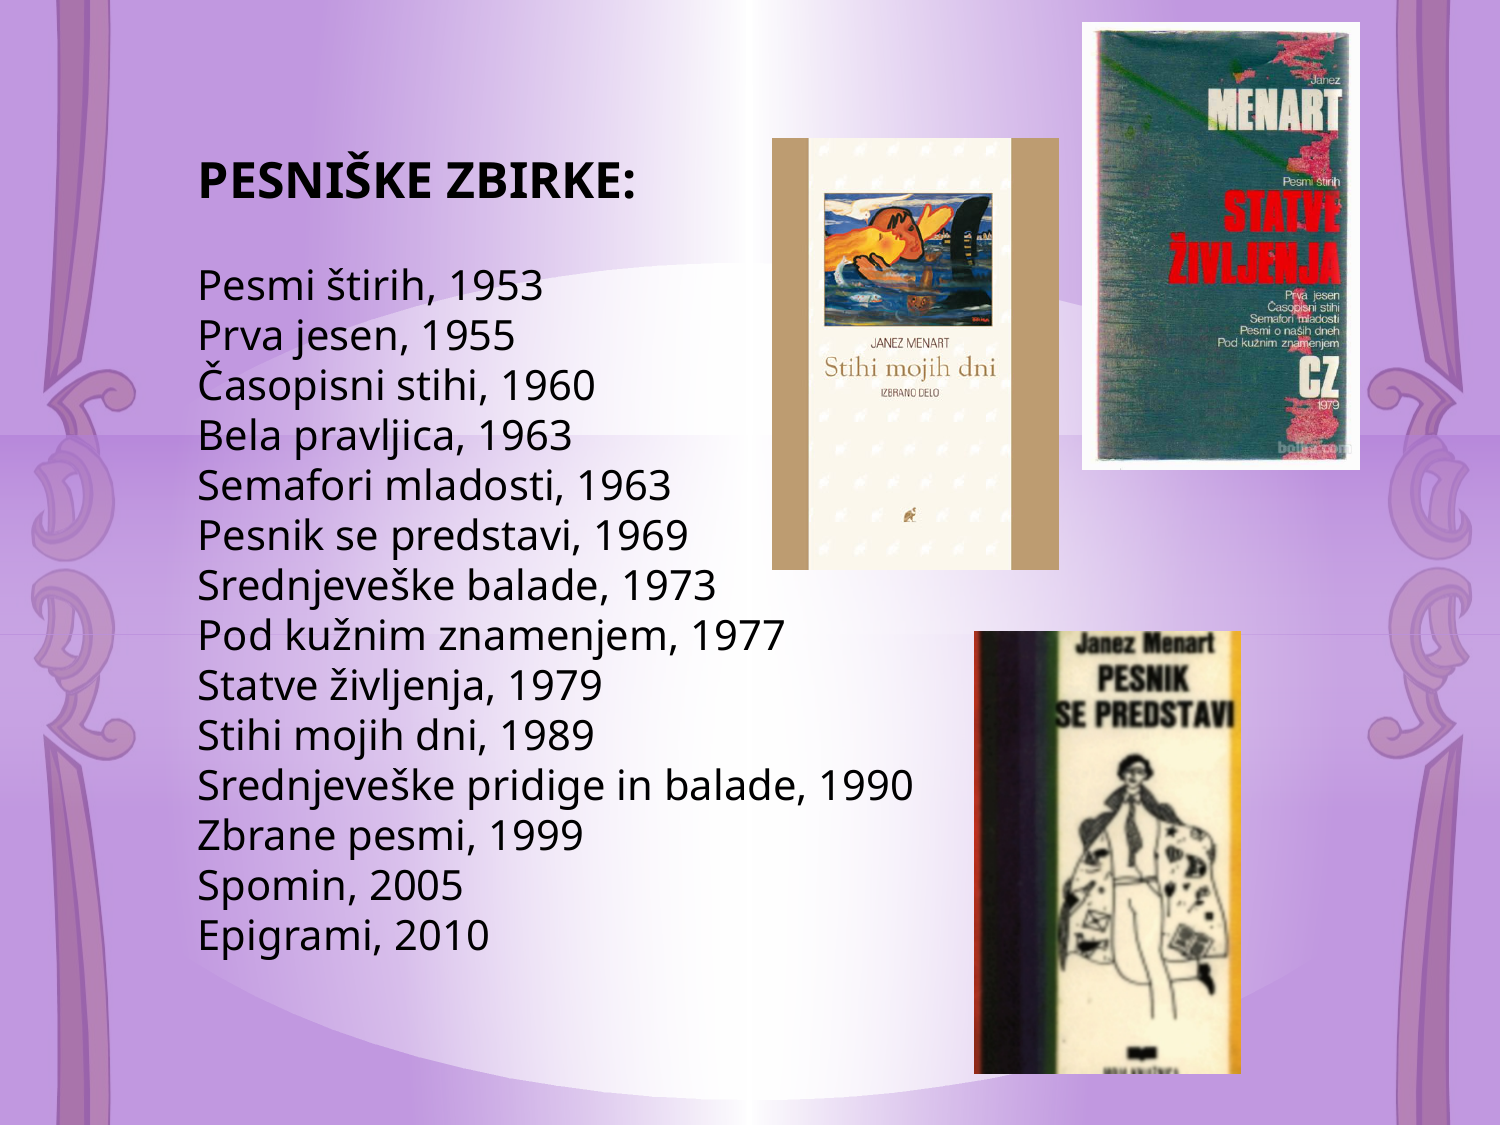

PESNIŠKE ZBIRKE:
Pesmi štirih, 1953
Prva jesen, 1955
Časopisni stihi, 1960
Bela pravljica, 1963
Semafori mladosti, 1963
Pesnik se predstavi, 1969
Srednjeveške balade, 1973
Pod kužnim znamenjem, 1977
Statve življenja, 1979
Stihi mojih dni, 1989
Srednjeveške pridige in balade, 1990
Zbrane pesmi, 1999
Spomin, 2005
Epigrami, 2010